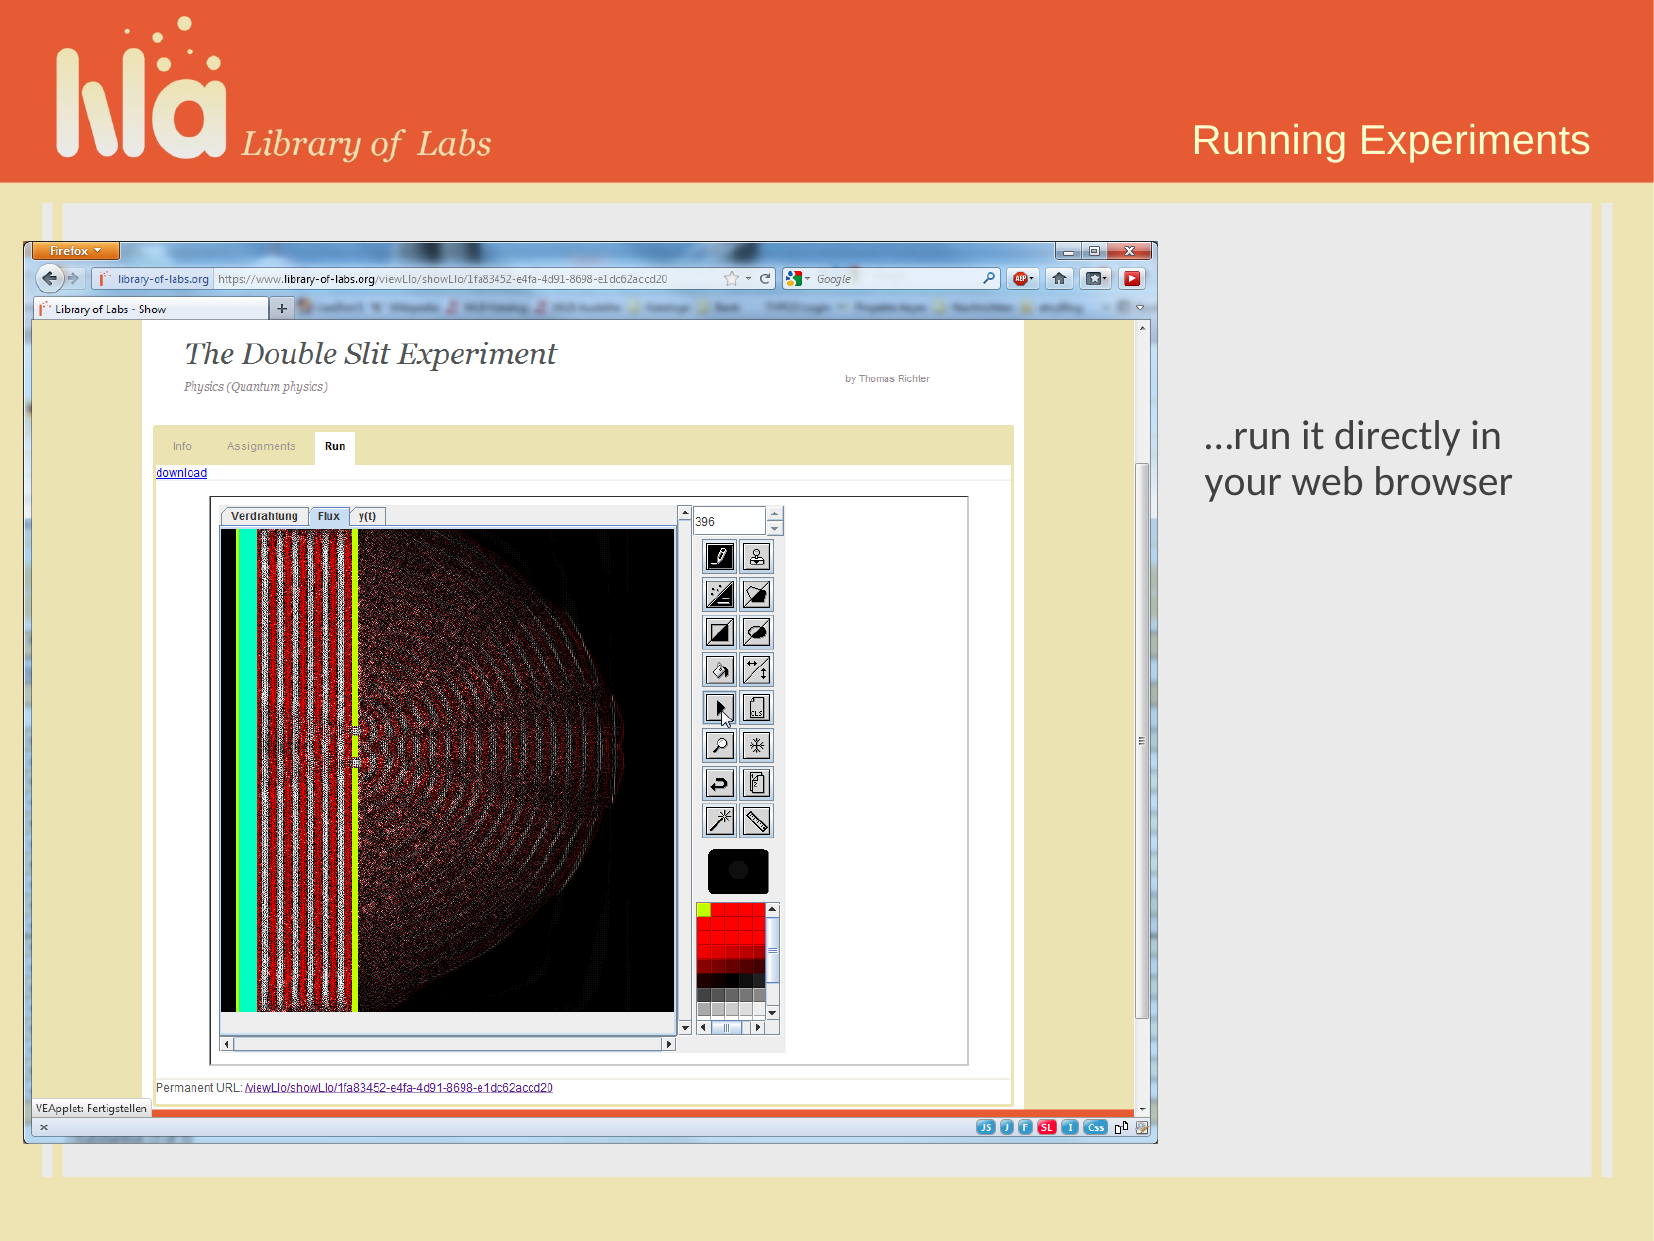

Running Experiments
# …run it directly in your web browser